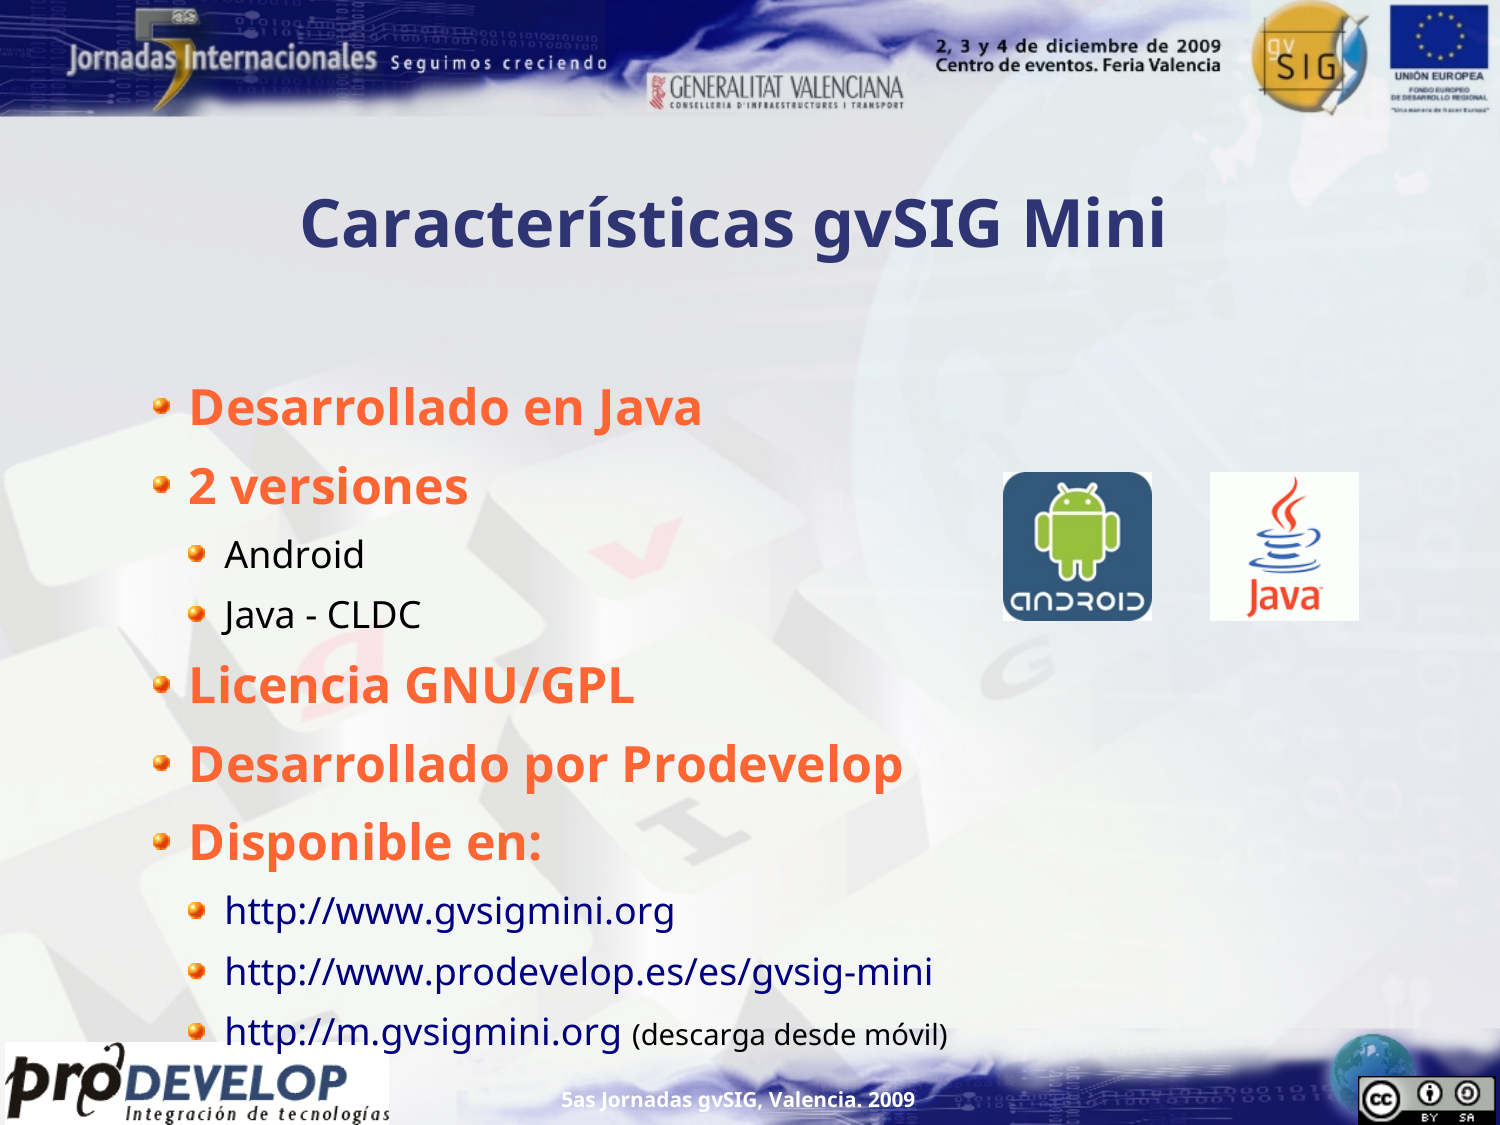

# Características gvSIG Mini
Desarrollado en Java
2 versiones
Android
Java - CLDC
Licencia GNU/GPL
Desarrollado por Prodevelop
Disponible en:
http://www.gvsigmini.org
http://www.prodevelop.es/es/gvsig-mini
http://m.gvsigmini.org (descarga desde móvil)
25/10/2006
40
Plan Difusión Interna gvSIG v. 2.0